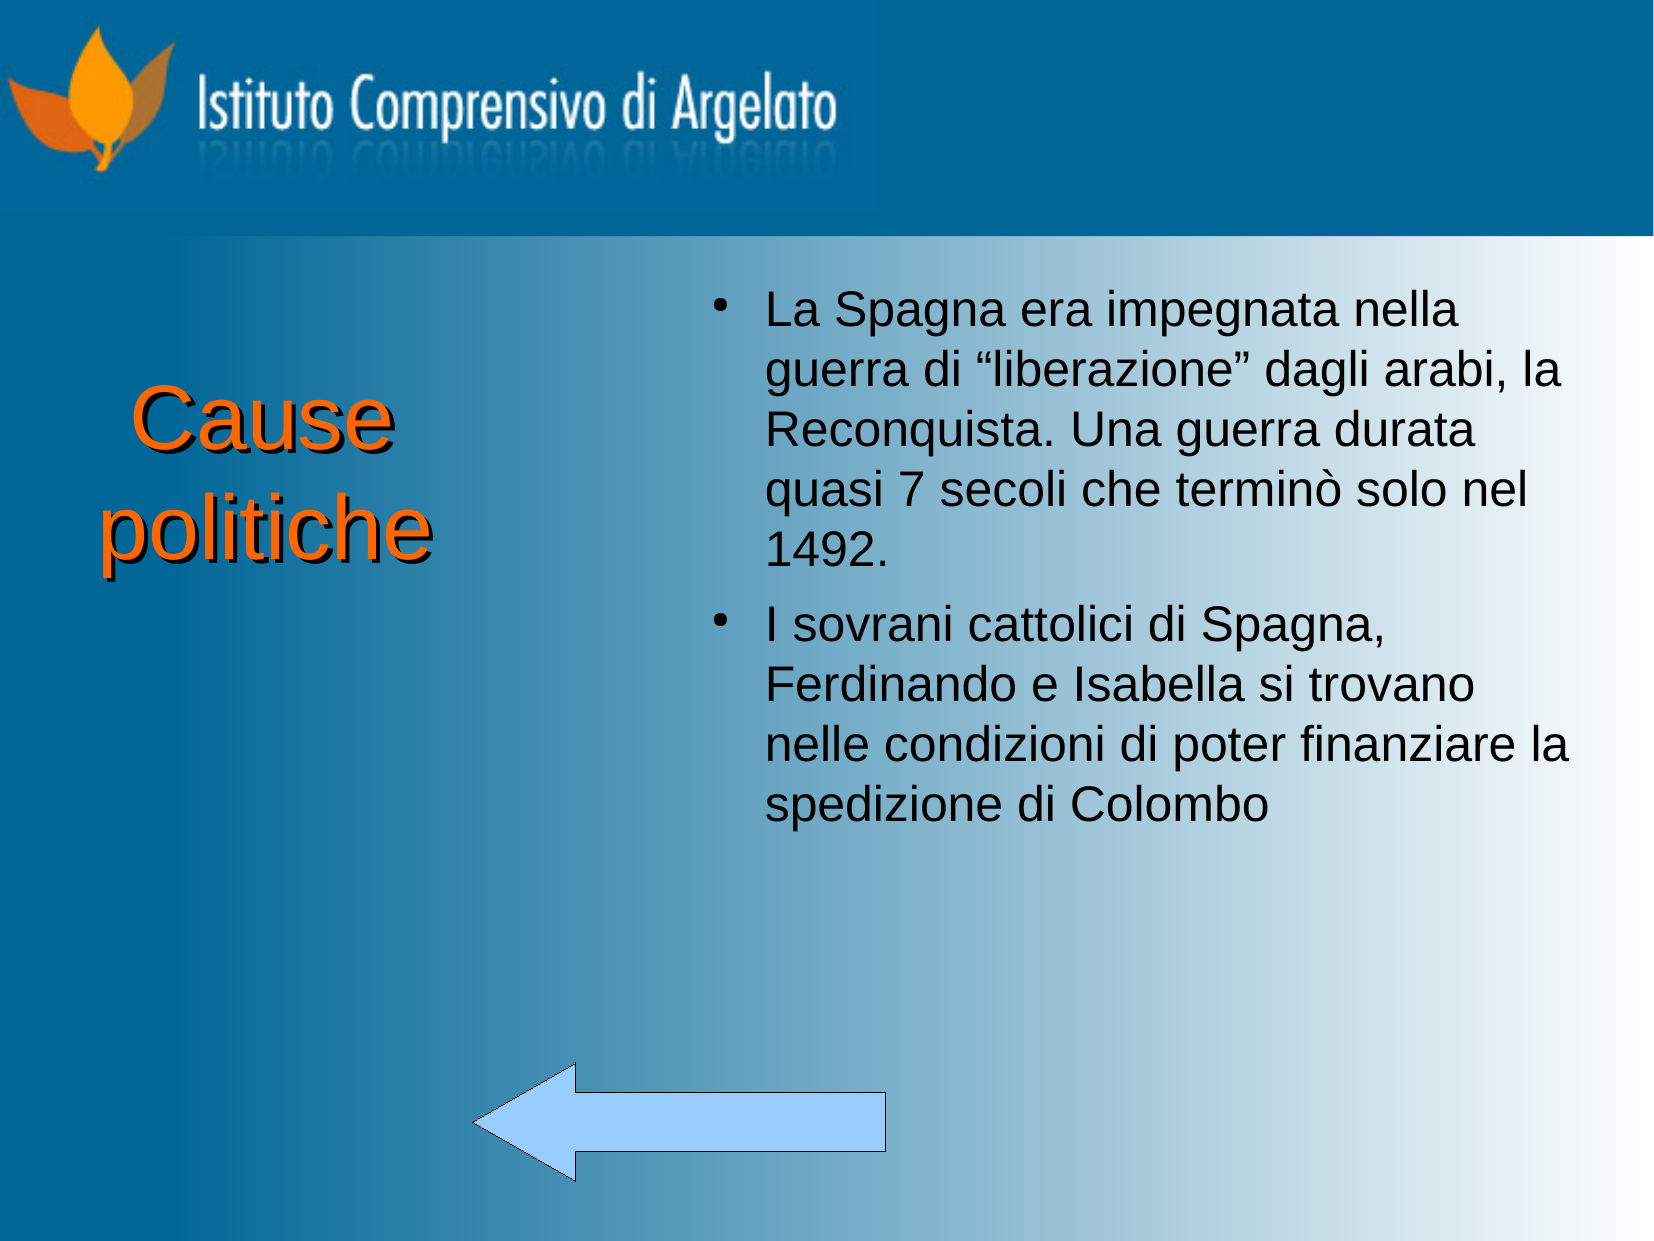

La Spagna era impegnata nella guerra di “liberazione” dagli arabi, la Reconquista. Una guerra durata quasi 7 secoli che terminò solo nel 1492.
I sovrani cattolici di Spagna, Ferdinando e Isabella si trovano nelle condizioni di poter finanziare la spedizione di Colombo
# Cause politiche